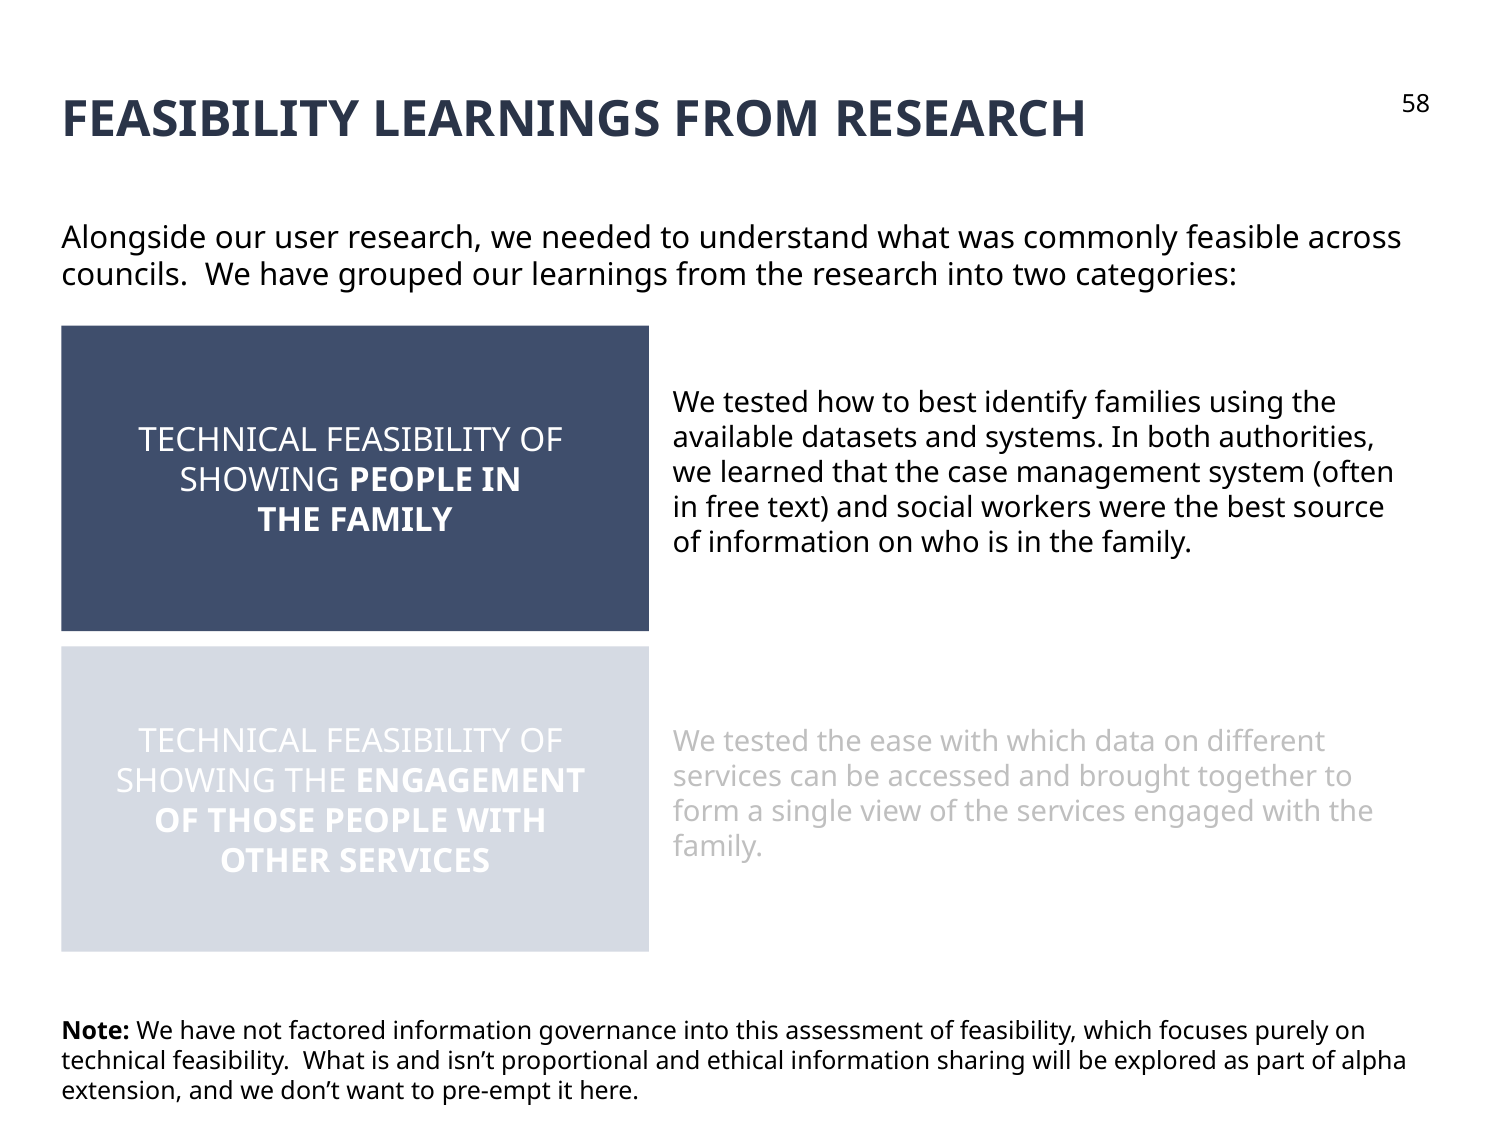

FEASIBILITY LEARNINGS FROM RESEARCH
Alongside our user research, we needed to understand what was commonly feasible across councils. We have grouped our learnings from the research into two categories:
TECHNICAL FEASIBILITY OF
SHOWING PEOPLE IN
THE FAMILY
We tested how to best identify families using the available datasets and systems. In both authorities, we learned that the case management system (often in free text) and social workers were the best source of information on who is in the family.
TECHNICAL FEASIBILITY OF
SHOWING THE ENGAGEMENT
OF THOSE PEOPLE WITH
OTHER SERVICES
We tested the ease with which data on different services can be accessed and brought together to form a single view of the services engaged with the family.
Note: We have not factored information governance into this assessment of feasibility, which focuses purely on technical feasibility. What is and isn’t proportional and ethical information sharing will be explored as part of alpha extension, and we don’t want to pre-empt it here.